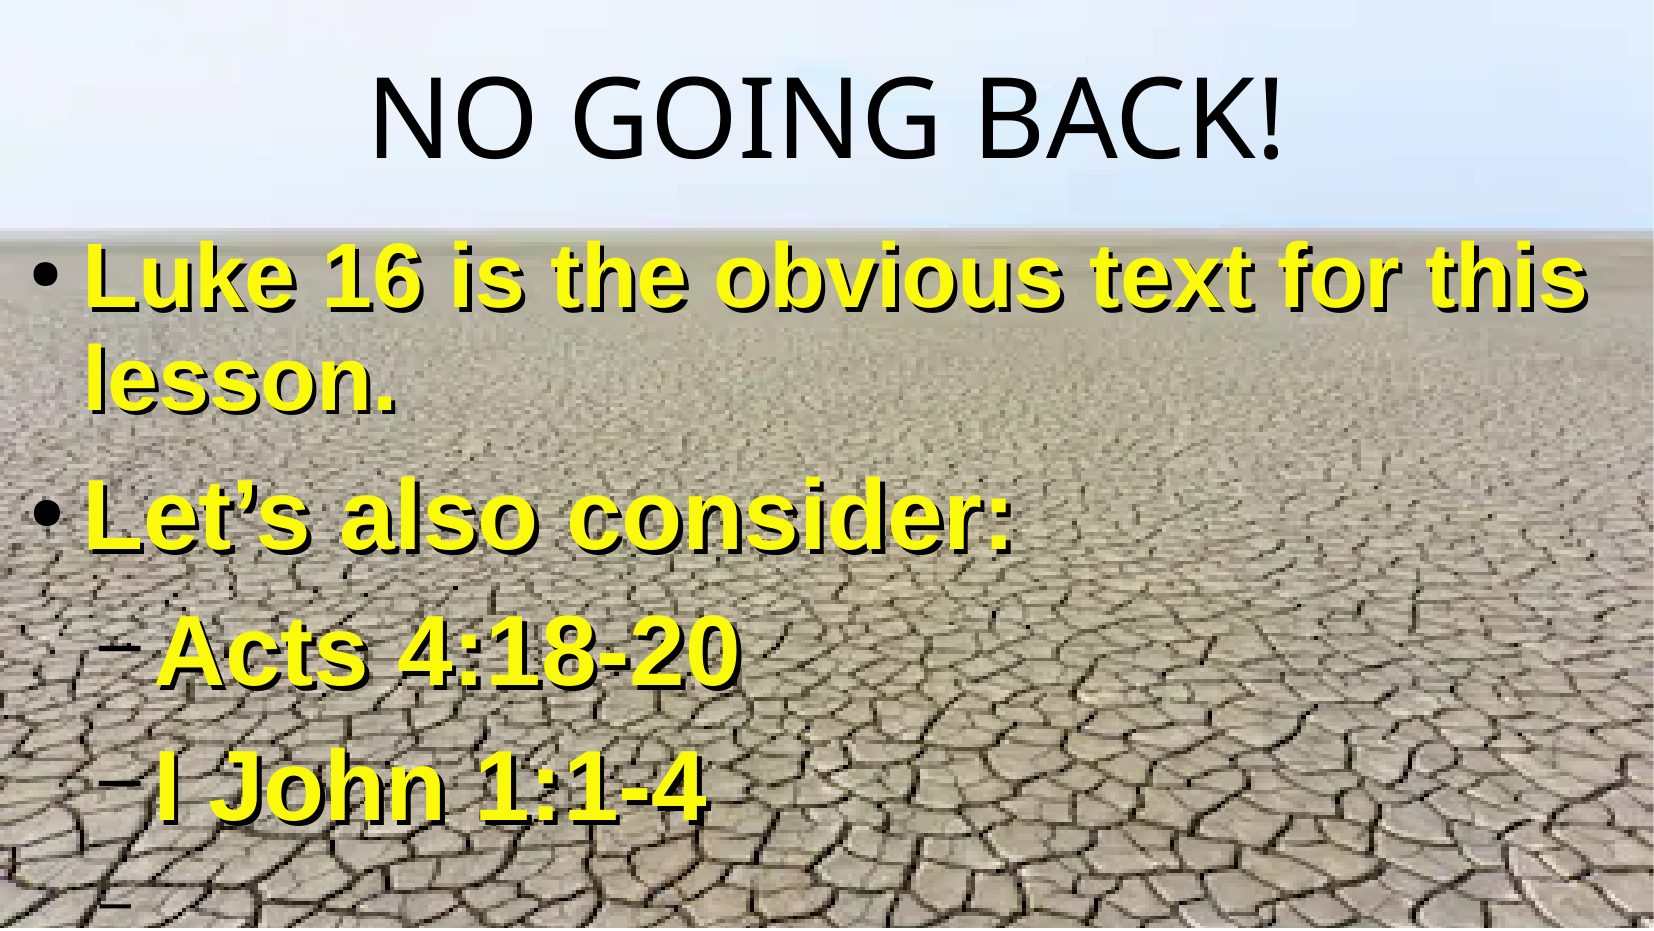

# NO GOING BACK!
Luke 16 is the obvious text for this lesson.
Let’s also consider:
Acts 4:18-20
I John 1:1-4